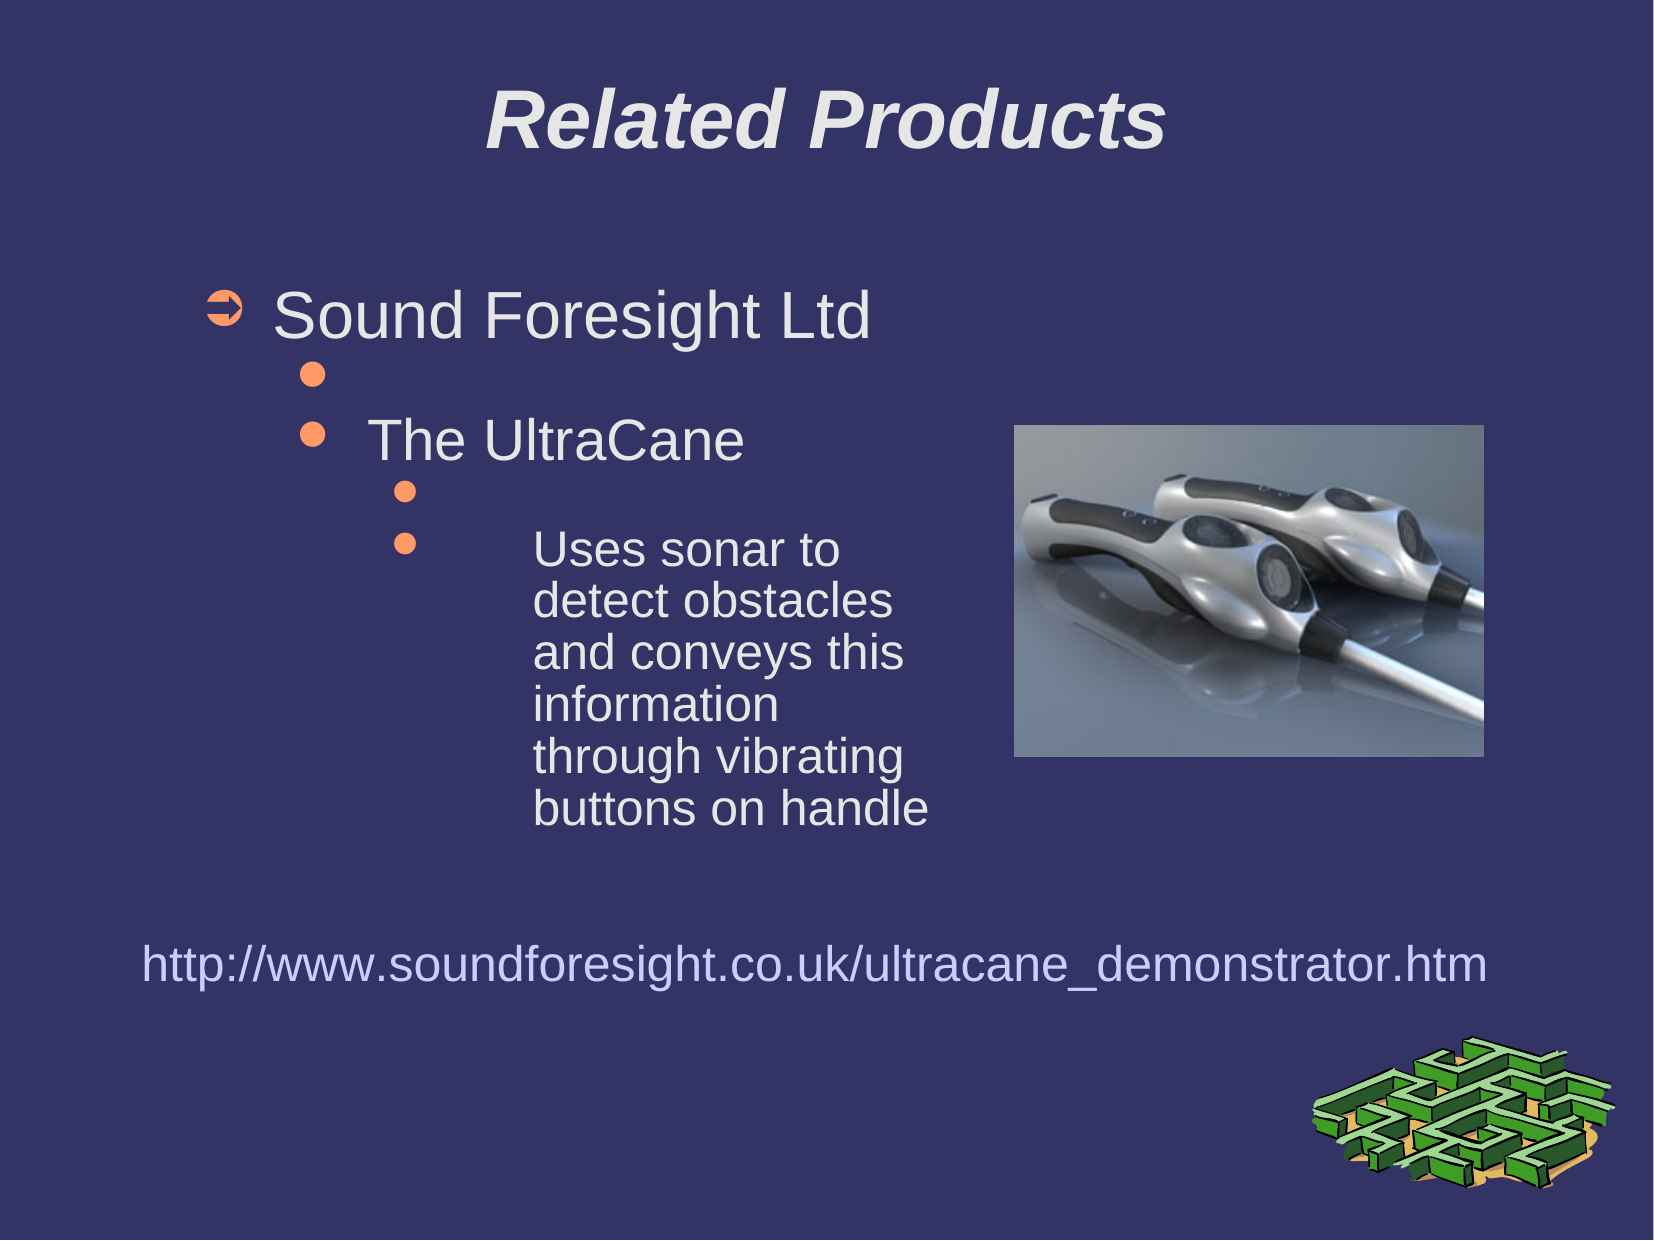

# Related Products
Sound Foresight Ltd
The UltraCane
	Uses sonar to detect obstacles and conveys this information through vibrating buttons on handle
http://www.soundforesight.co.uk/ultracane_demonstrator.htm